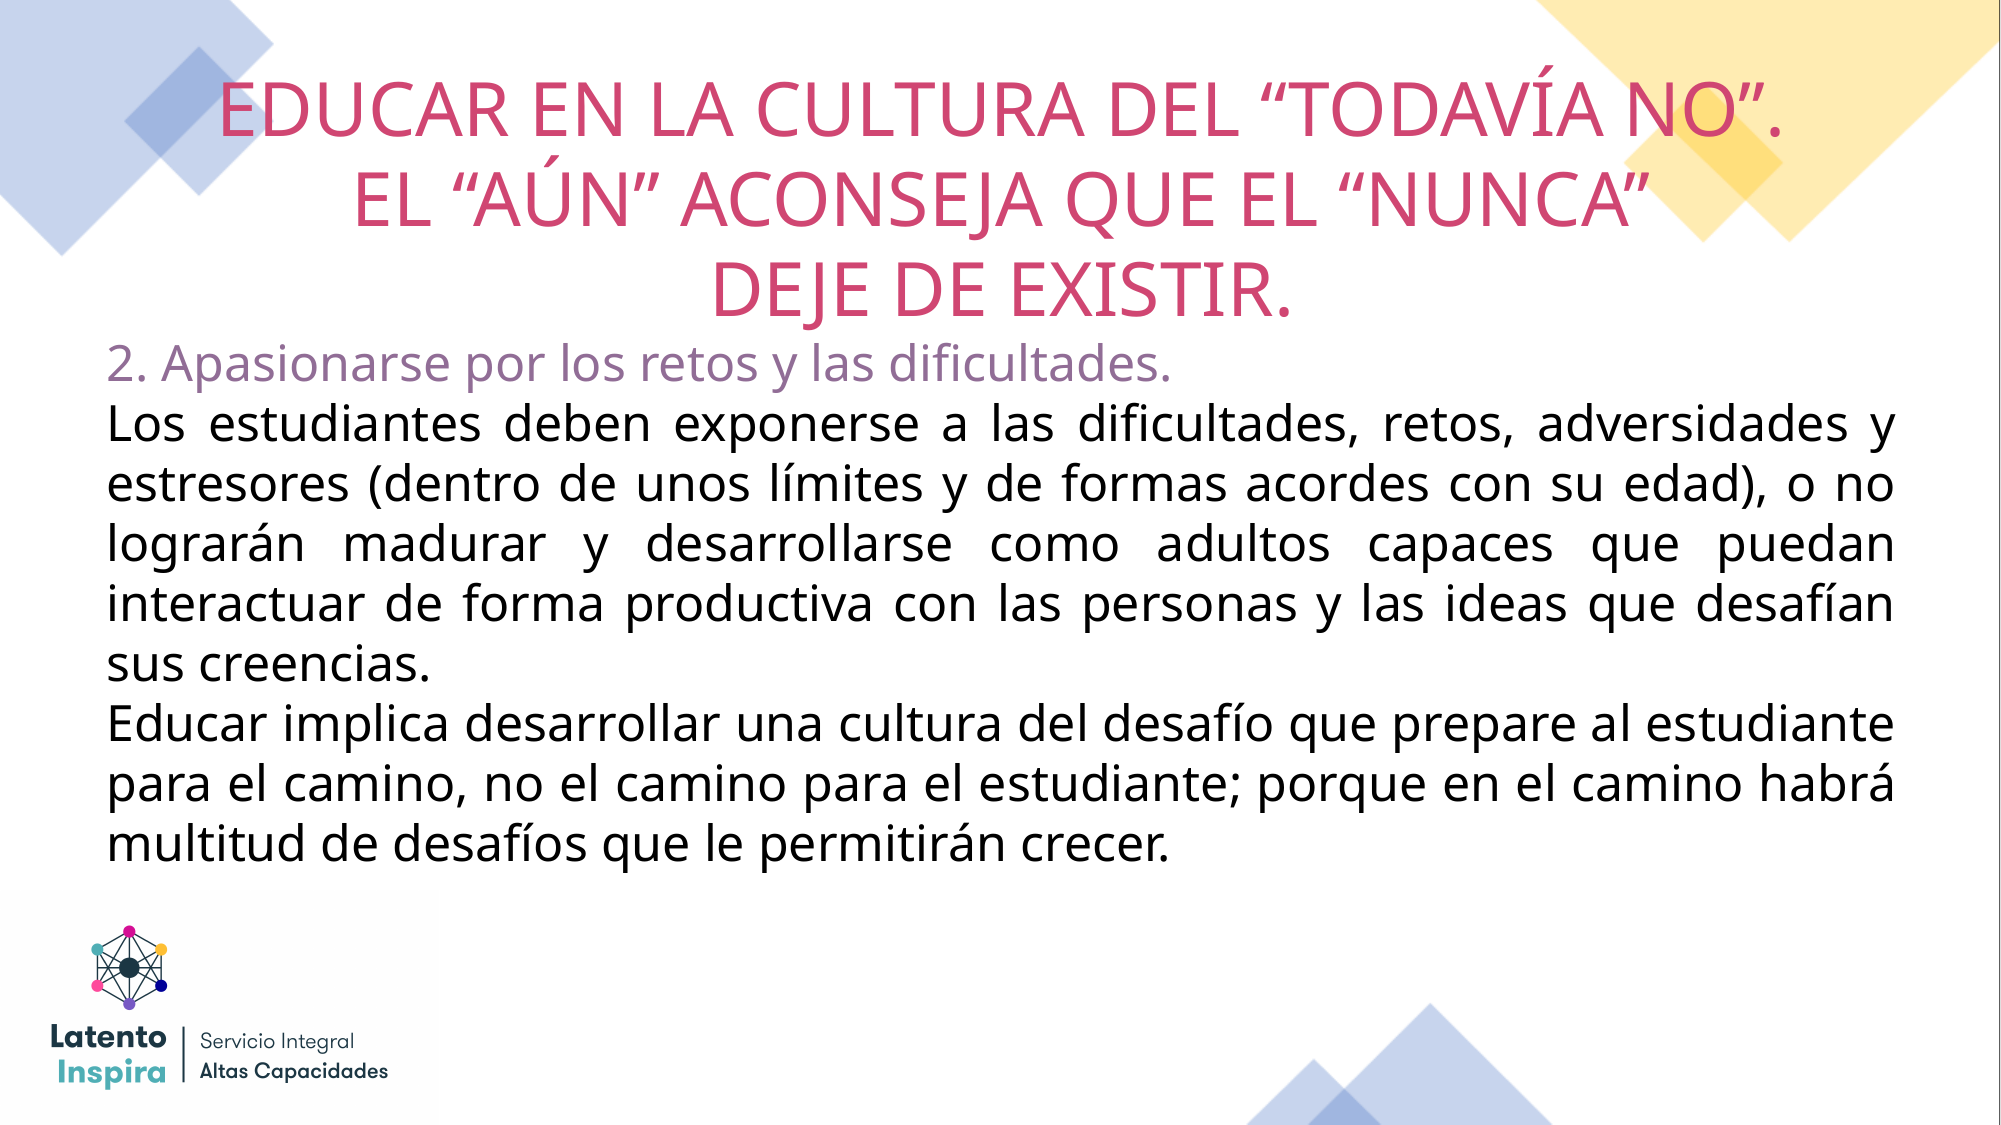

EDUCAR EN LA CULTURA DEL “TODAVÍA NO”.
EL “AÚN” ACONSEJA QUE EL “NUNCA”
DEJE DE EXISTIR.
2. Apasionarse por los retos y las dificultades.
Los estudiantes deben exponerse a las dificultades, retos, adversidades y estresores (dentro de unos límites y de formas acordes con su edad), o no lograrán madurar y desarrollarse como adultos capaces que puedan interactuar de forma productiva con las personas y las ideas que desafían sus creencias.
Educar implica desarrollar una cultura del desafío que prepare al estudiante para el camino, no el camino para el estudiante; porque en el camino habrá multitud de desafíos que le permitirán crecer.